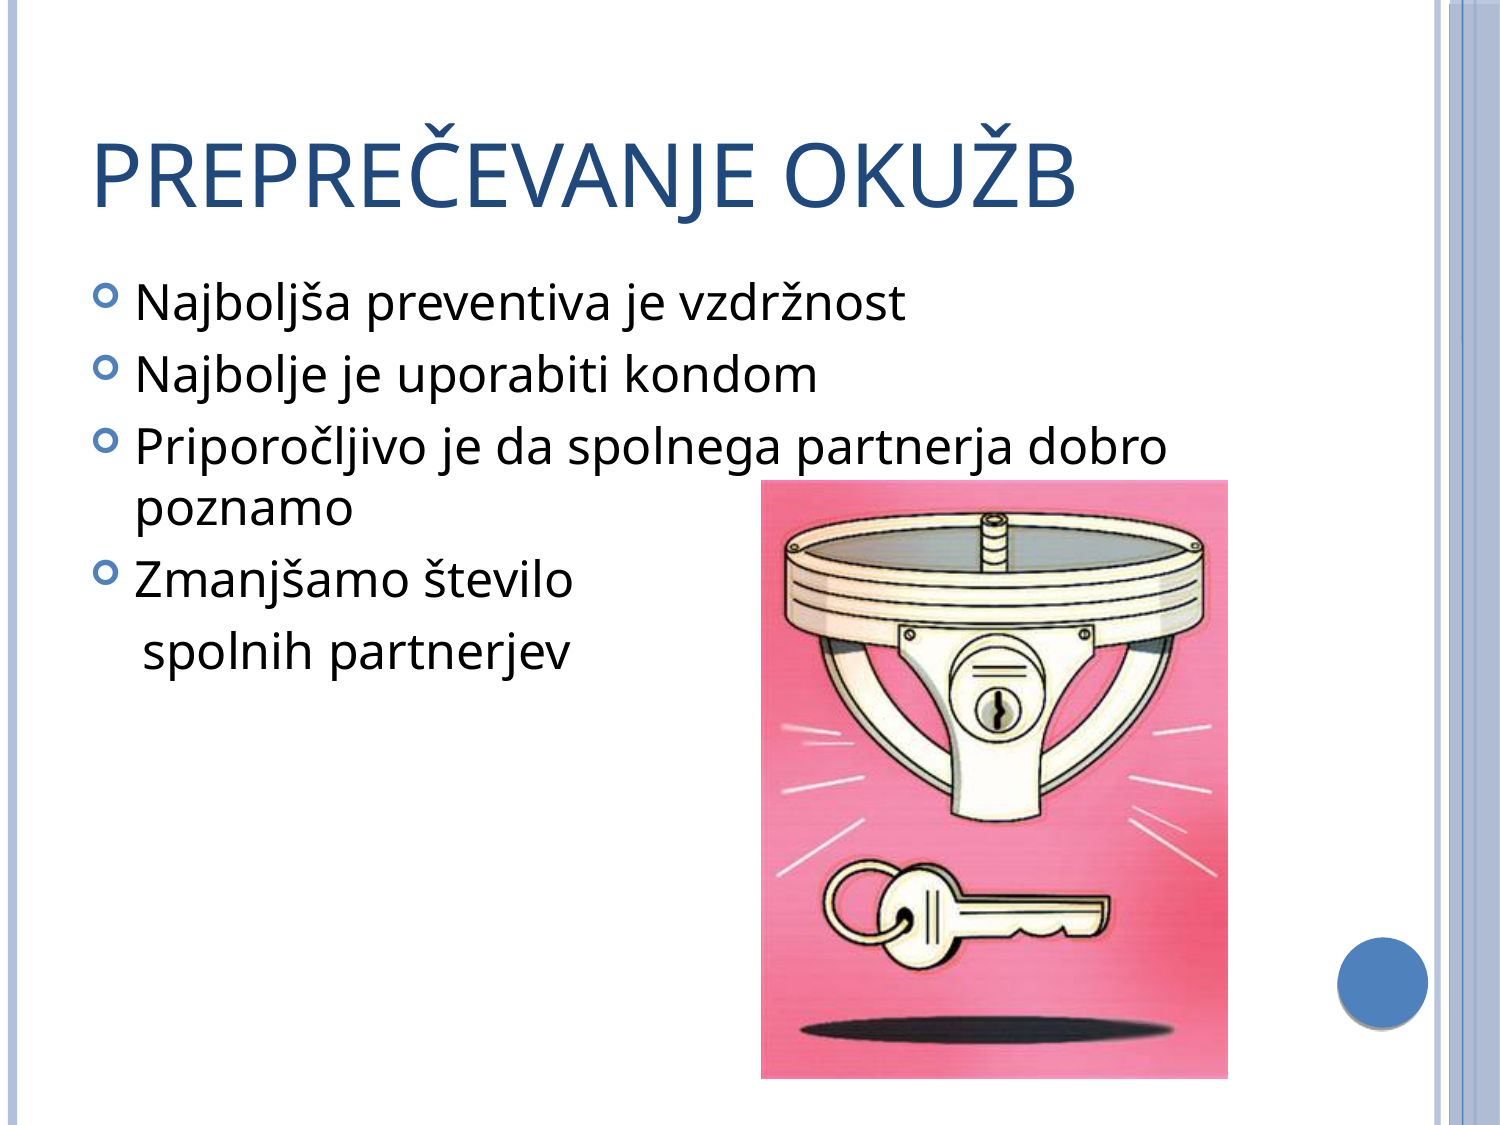

# Preprečevanje okužb
Najboljša preventiva je vzdržnost
Najbolje je uporabiti kondom
Priporočljivo je da spolnega partnerja dobro poznamo
Zmanjšamo število
 spolnih partnerjev